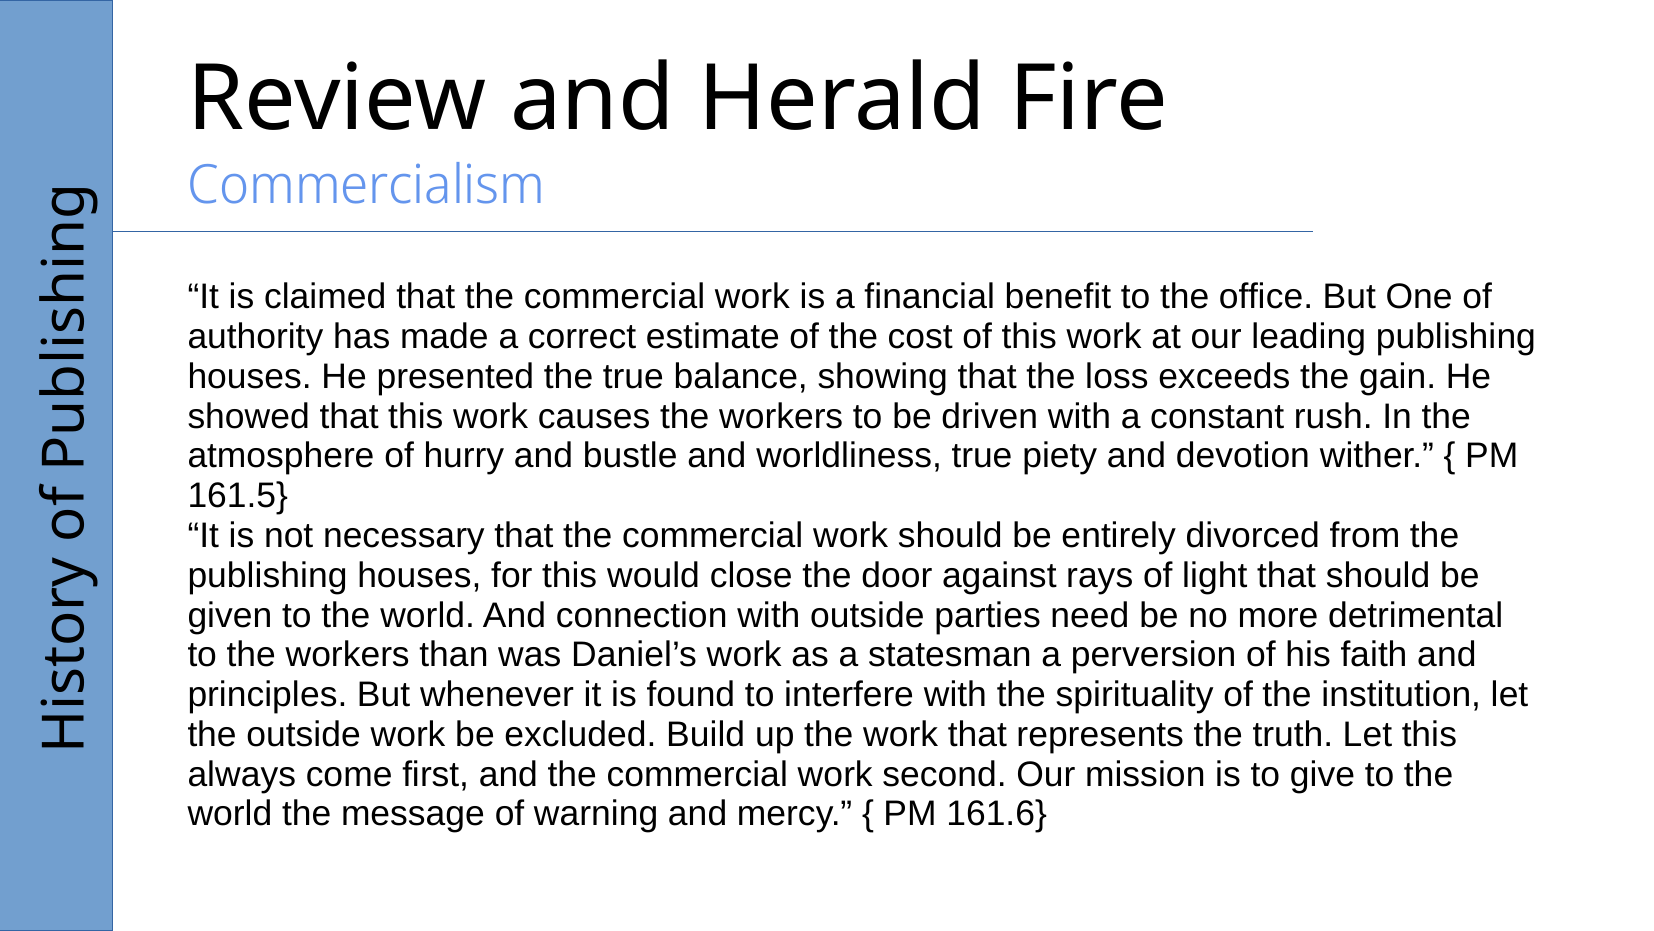

# Review and Herald Fire
Commercialism
“It is claimed that the commercial work is a financial benefit to the office. But One of authority has made a correct estimate of the cost of this work at our leading publishing houses. He presented the true balance, showing that the loss exceeds the gain. He showed that this work causes the workers to be driven with a constant rush. In the atmosphere of hurry and bustle and worldliness, true piety and devotion wither.” { PM 161.5}
“It is not necessary that the commercial work should be entirely divorced from the publishing houses, for this would close the door against rays of light that should be given to the world. And connection with outside parties need be no more detrimental to the workers than was Daniel’s work as a statesman a perversion of his faith and principles. But whenever it is found to interfere with the spirituality of the institution, let the outside work be excluded. Build up the work that represents the truth. Let this always come first, and the commercial work second. Our mission is to give to the world the message of warning and mercy.” { PM 161.6}
History of Publishing